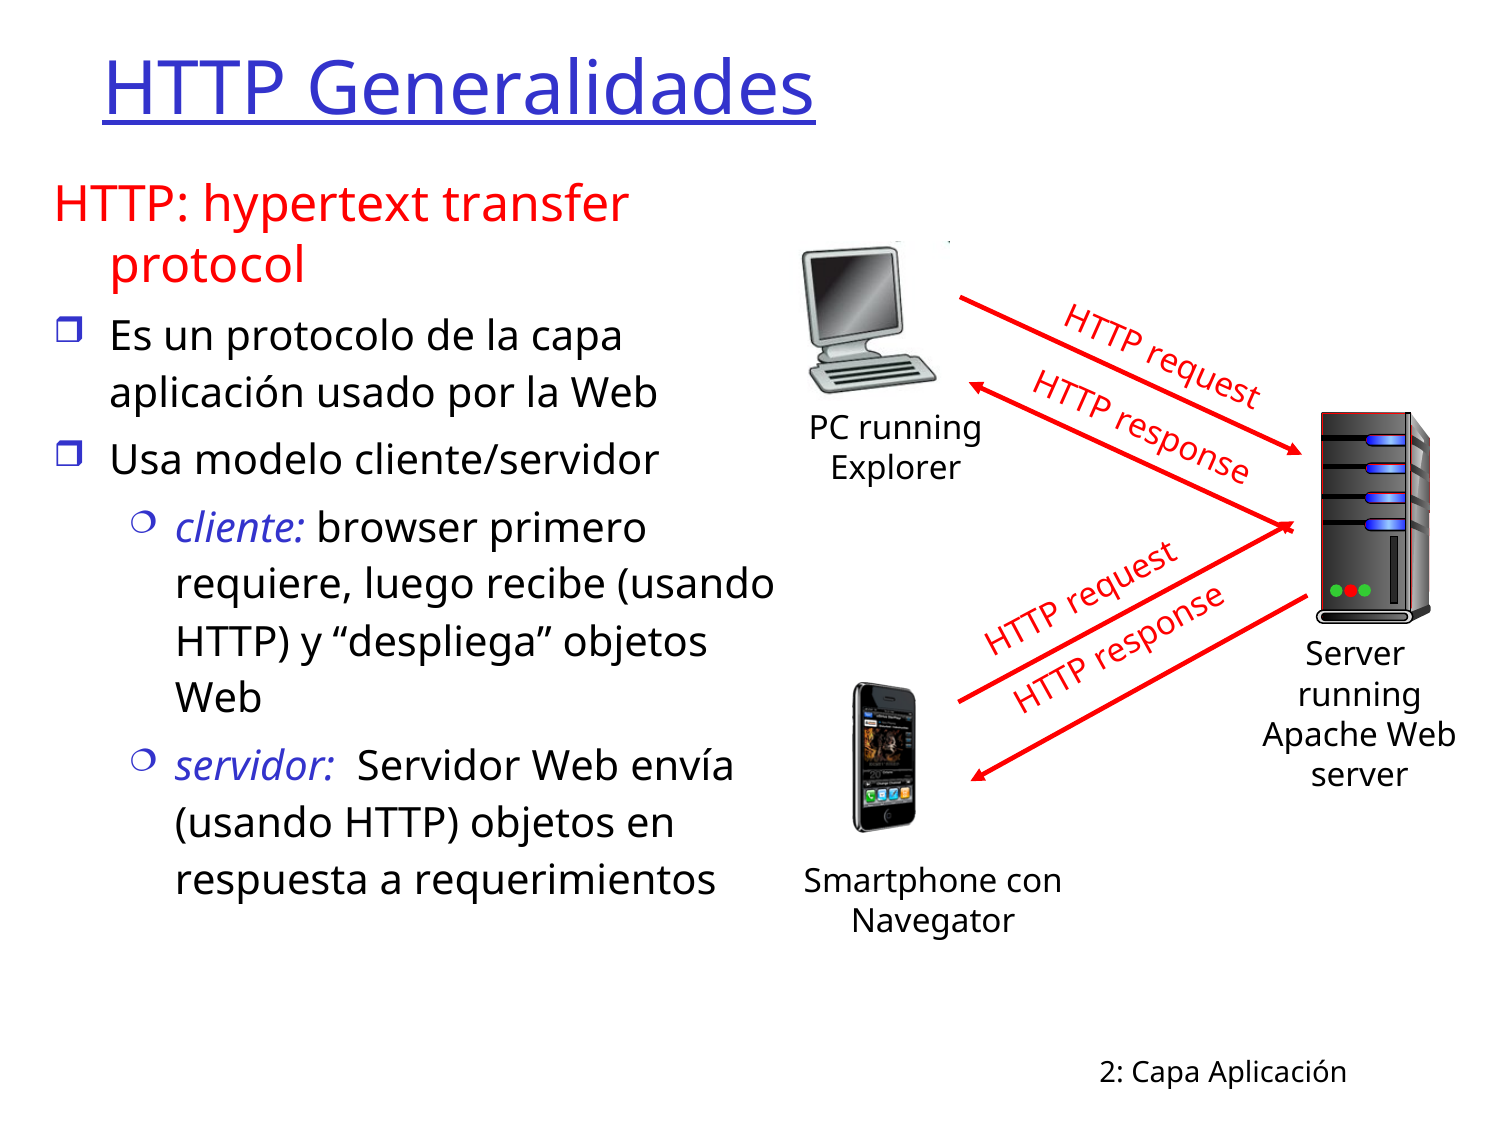

# HTTP Generalidades
HTTP: hypertext transfer protocol
Es un protocolo de la capa aplicación usado por la Web
Usa modelo cliente/servidor
cliente: browser primero requiere, luego recibe (usando HTTP) y “despliega” objetos Web
servidor: Servidor Web envía (usando HTTP) objetos en respuesta a requerimientos
HTTP request
HTTP response
PC running
Explorer
HTTP request
HTTP response
Server
running
Apache Web
server
Smartphone con
Navegator